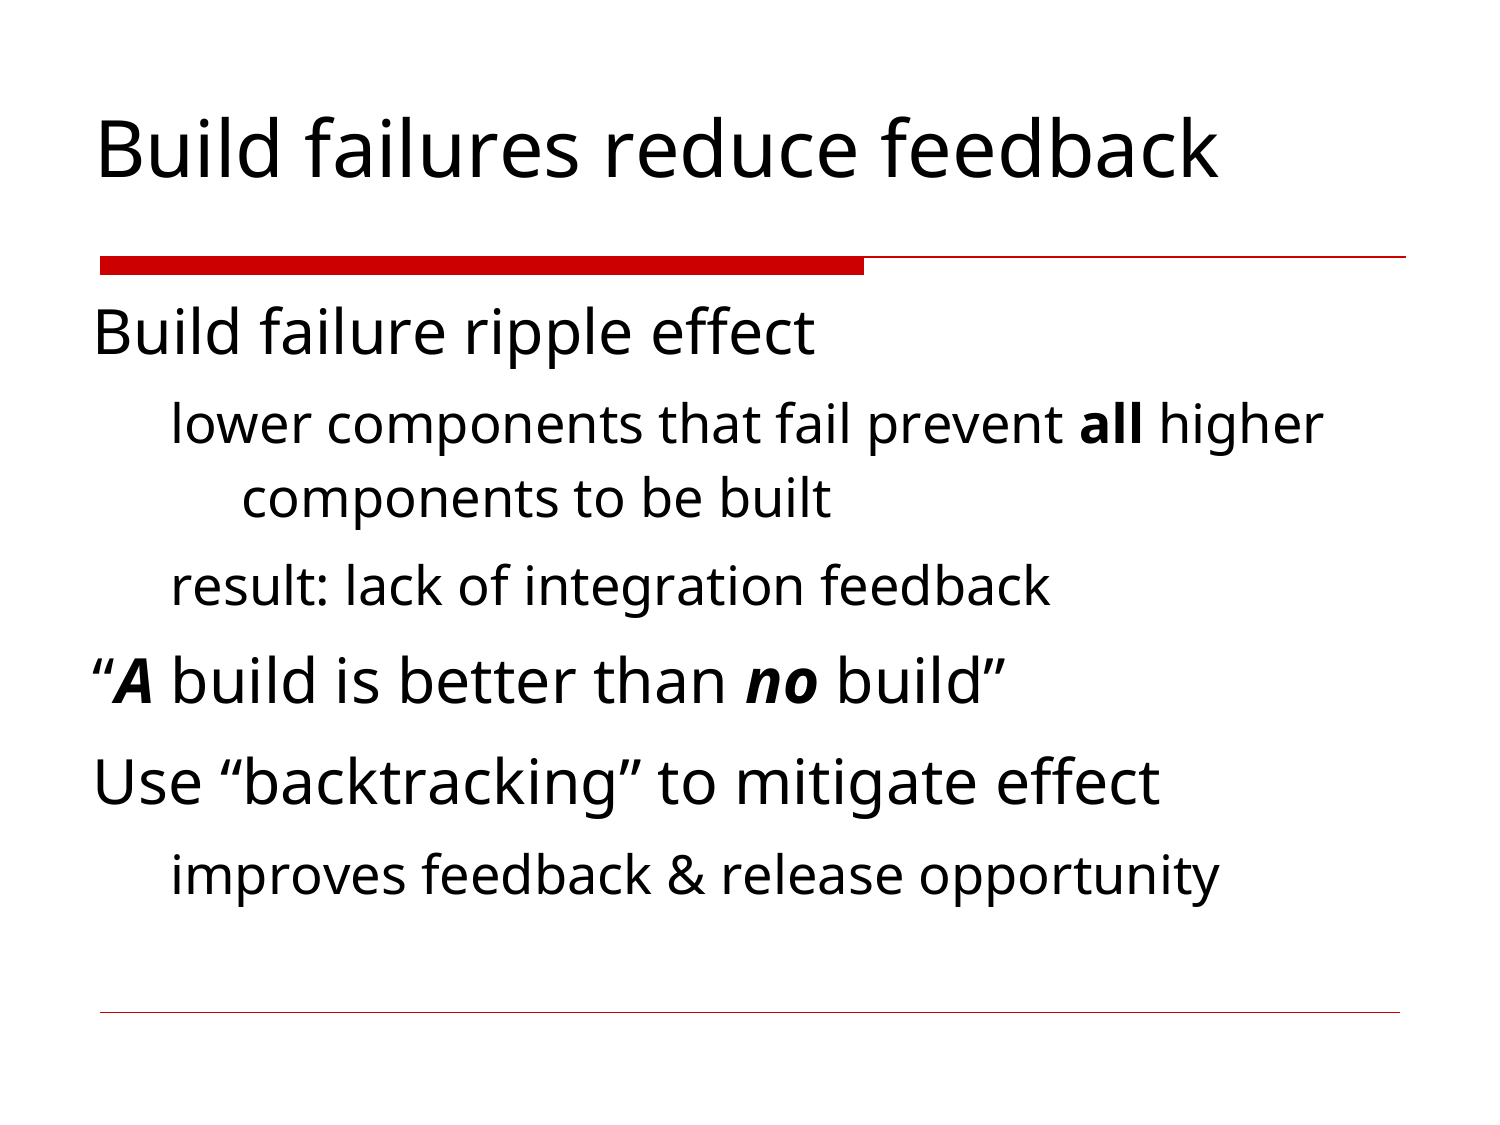

# Build failures reduce feedback
Build failure ripple effect
lower components that fail prevent all higher components to be built
result: lack of integration feedback
“A build is better than no build”
Use “backtracking” to mitigate effect
improves feedback & release opportunity